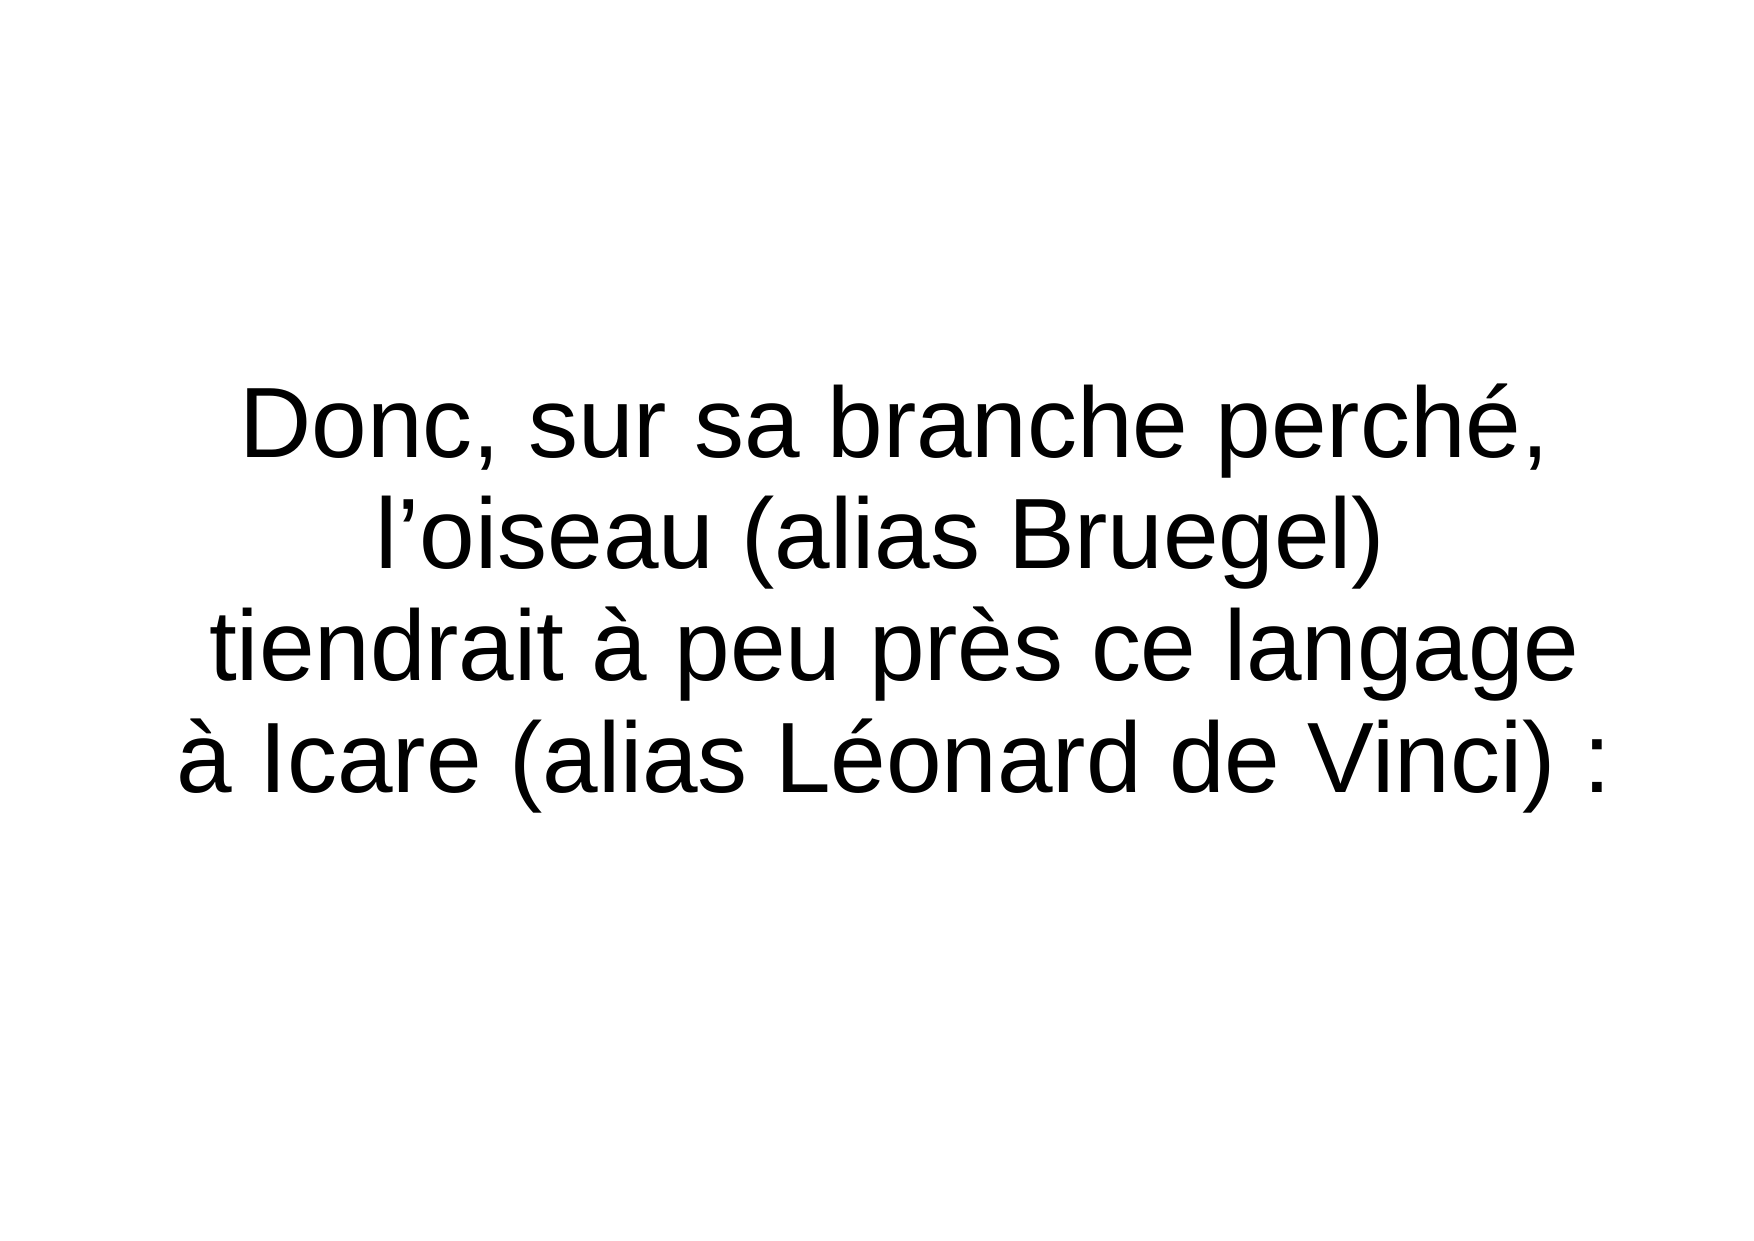

Donc, sur sa branche perché, l’oiseau (alias Bruegel)
tiendrait à peu près ce langage
à Icare (alias Léonard de Vinci) :